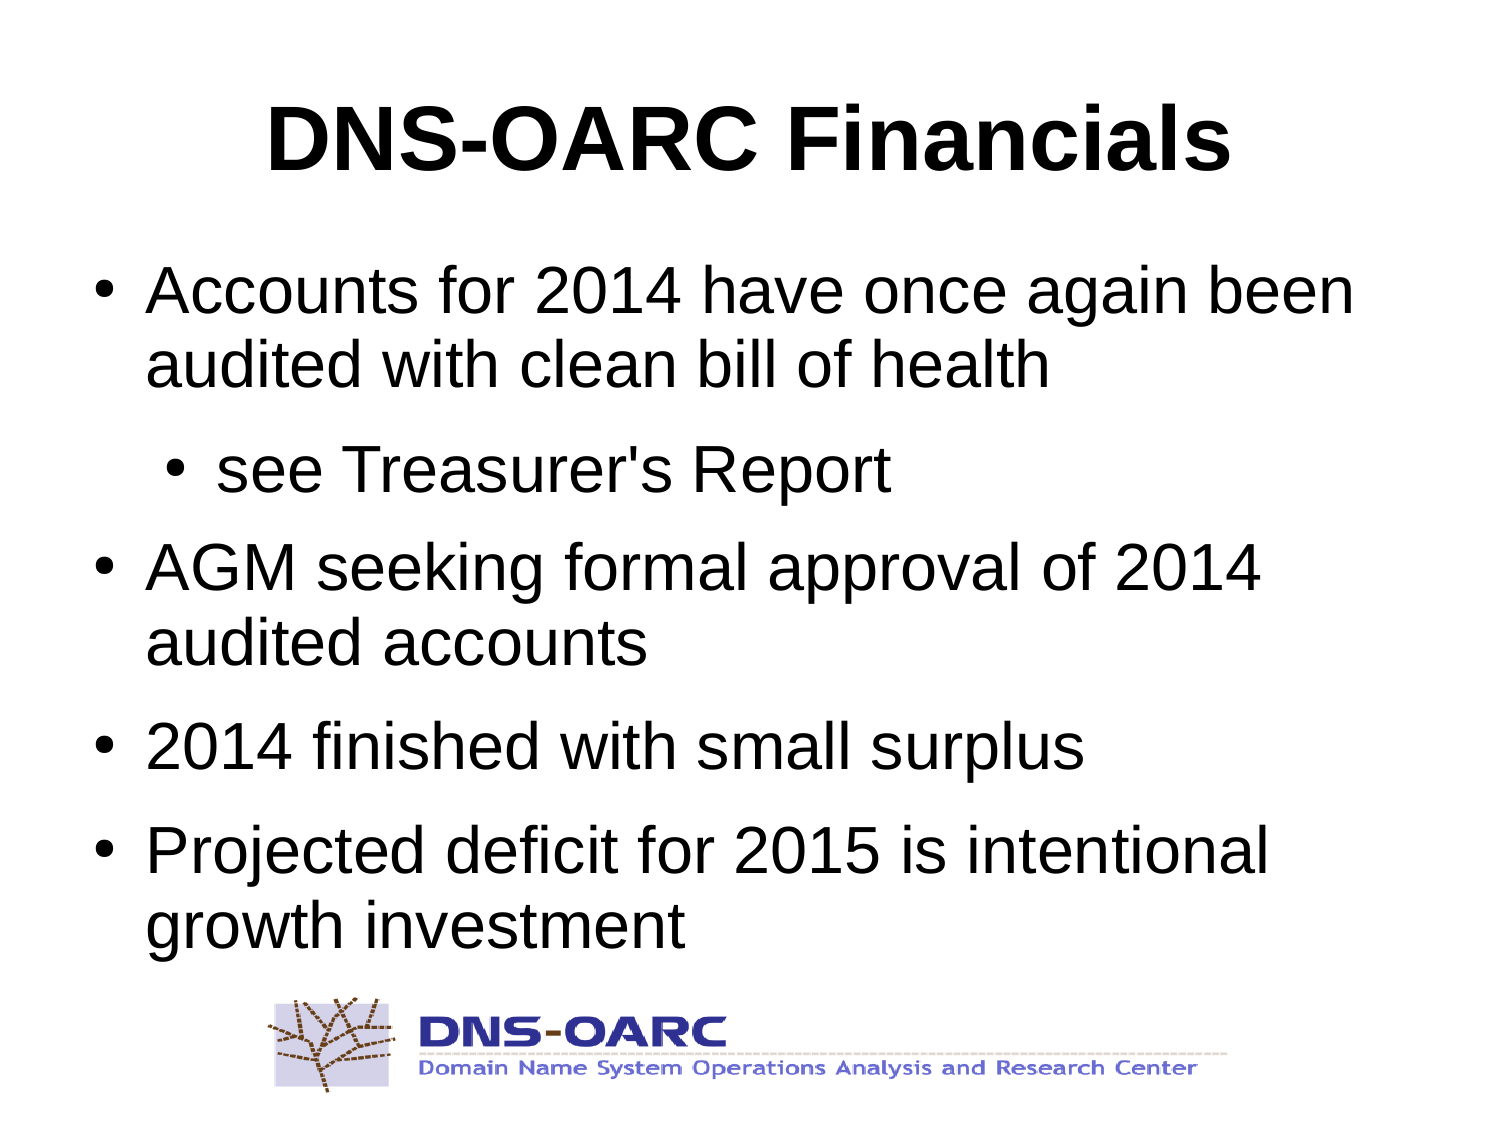

# DNS-OARC Financials
Accounts for 2014 have once again been audited with clean bill of health
see Treasurer's Report
AGM seeking formal approval of 2014 audited accounts
2014 finished with small surplus
Projected deficit for 2015 is intentional growth investment